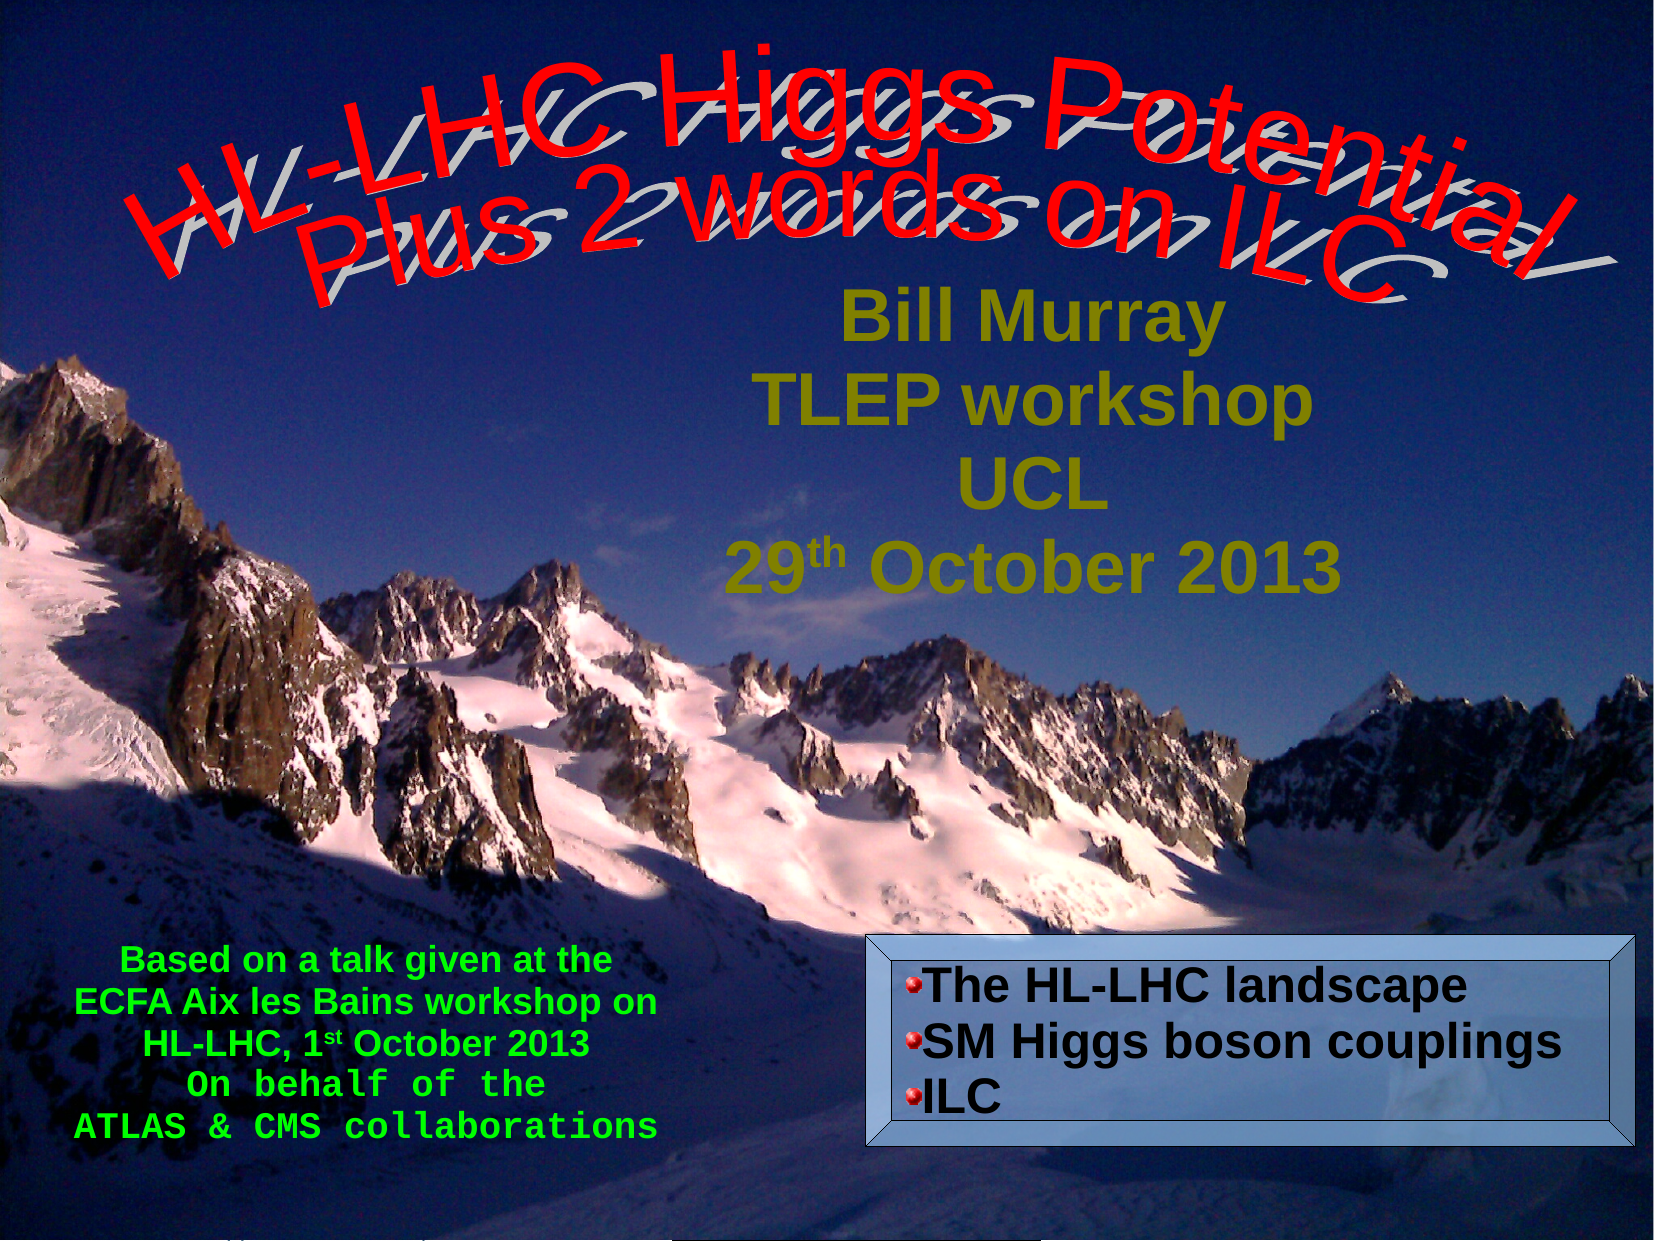

HL-LHC Higgs Potential
 Plus 2 words on ILC
Bill Murray
TLEP workshop
UCL
29th October 2013
Based on a talk given at the
ECFA Aix les Bains workshop on
HL-LHC, 1st October 2013
On behalf of the
ATLAS & CMS collaborations
The HL-LHC landscape
SM Higgs boson couplings
ILC